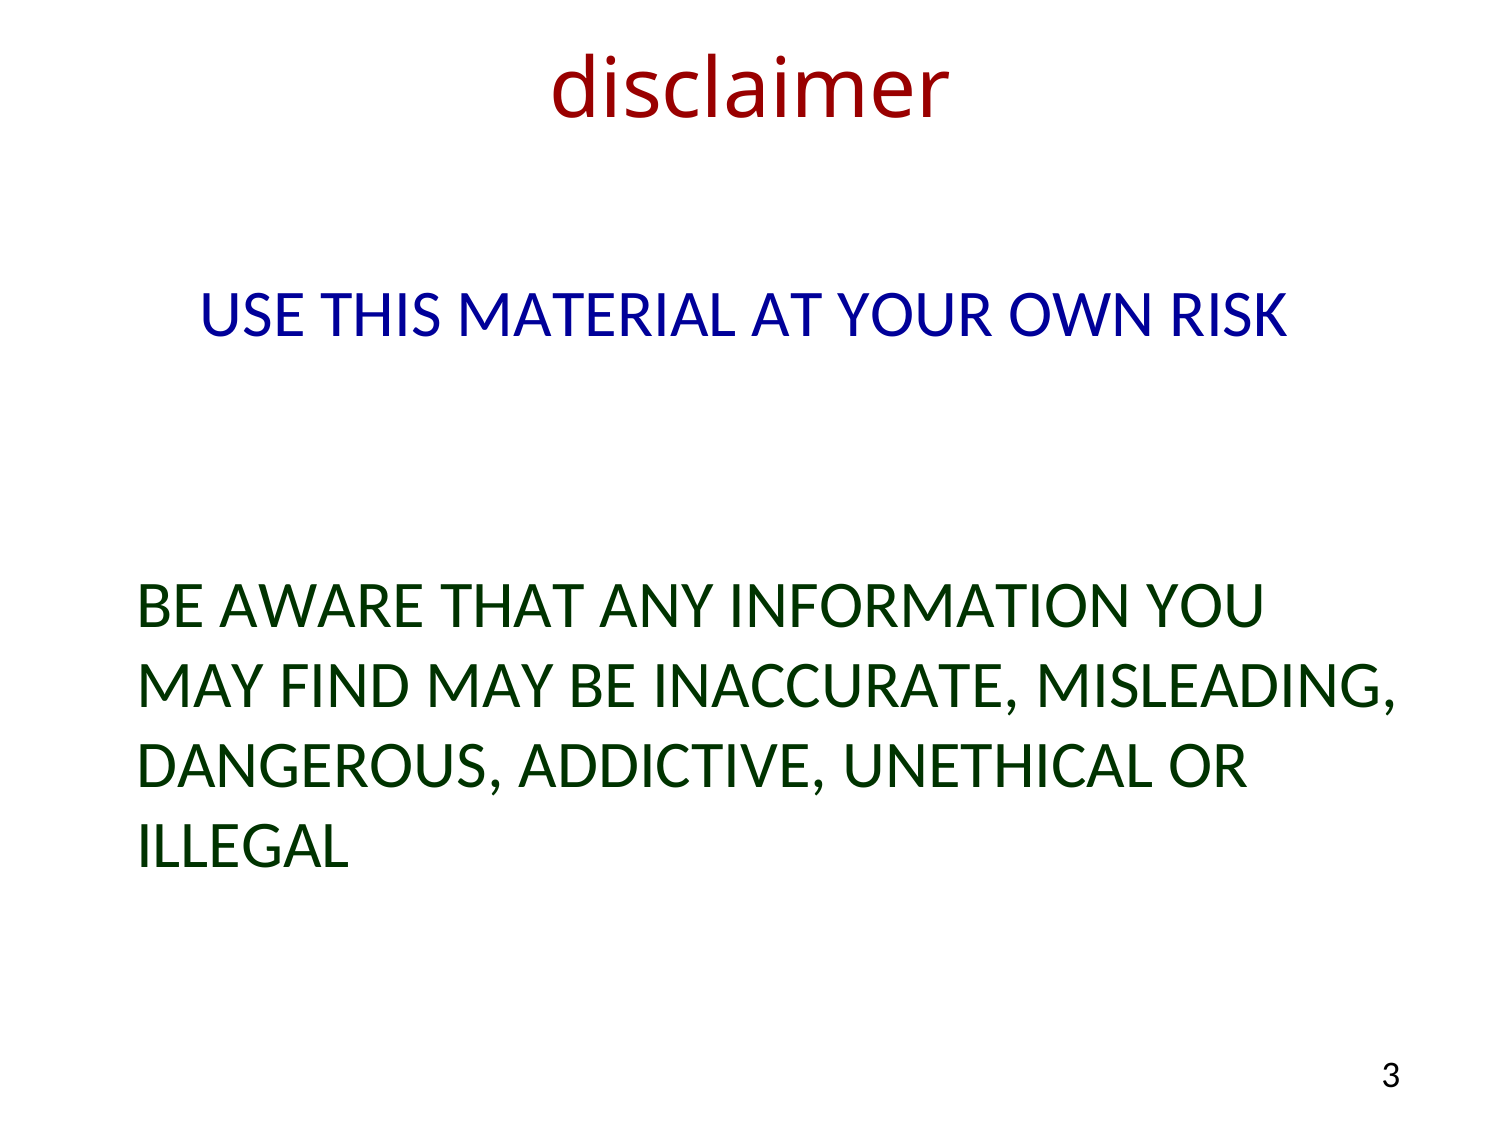

disclaimer
# USE THIS MATERIAL AT YOUR OWN RISK
BE AWARE THAT ANY INFORMATION YOU MAY FIND MAY BE INACCURATE, MISLEADING, DANGEROUS, ADDICTIVE, UNETHICAL OR ILLEGAL
3